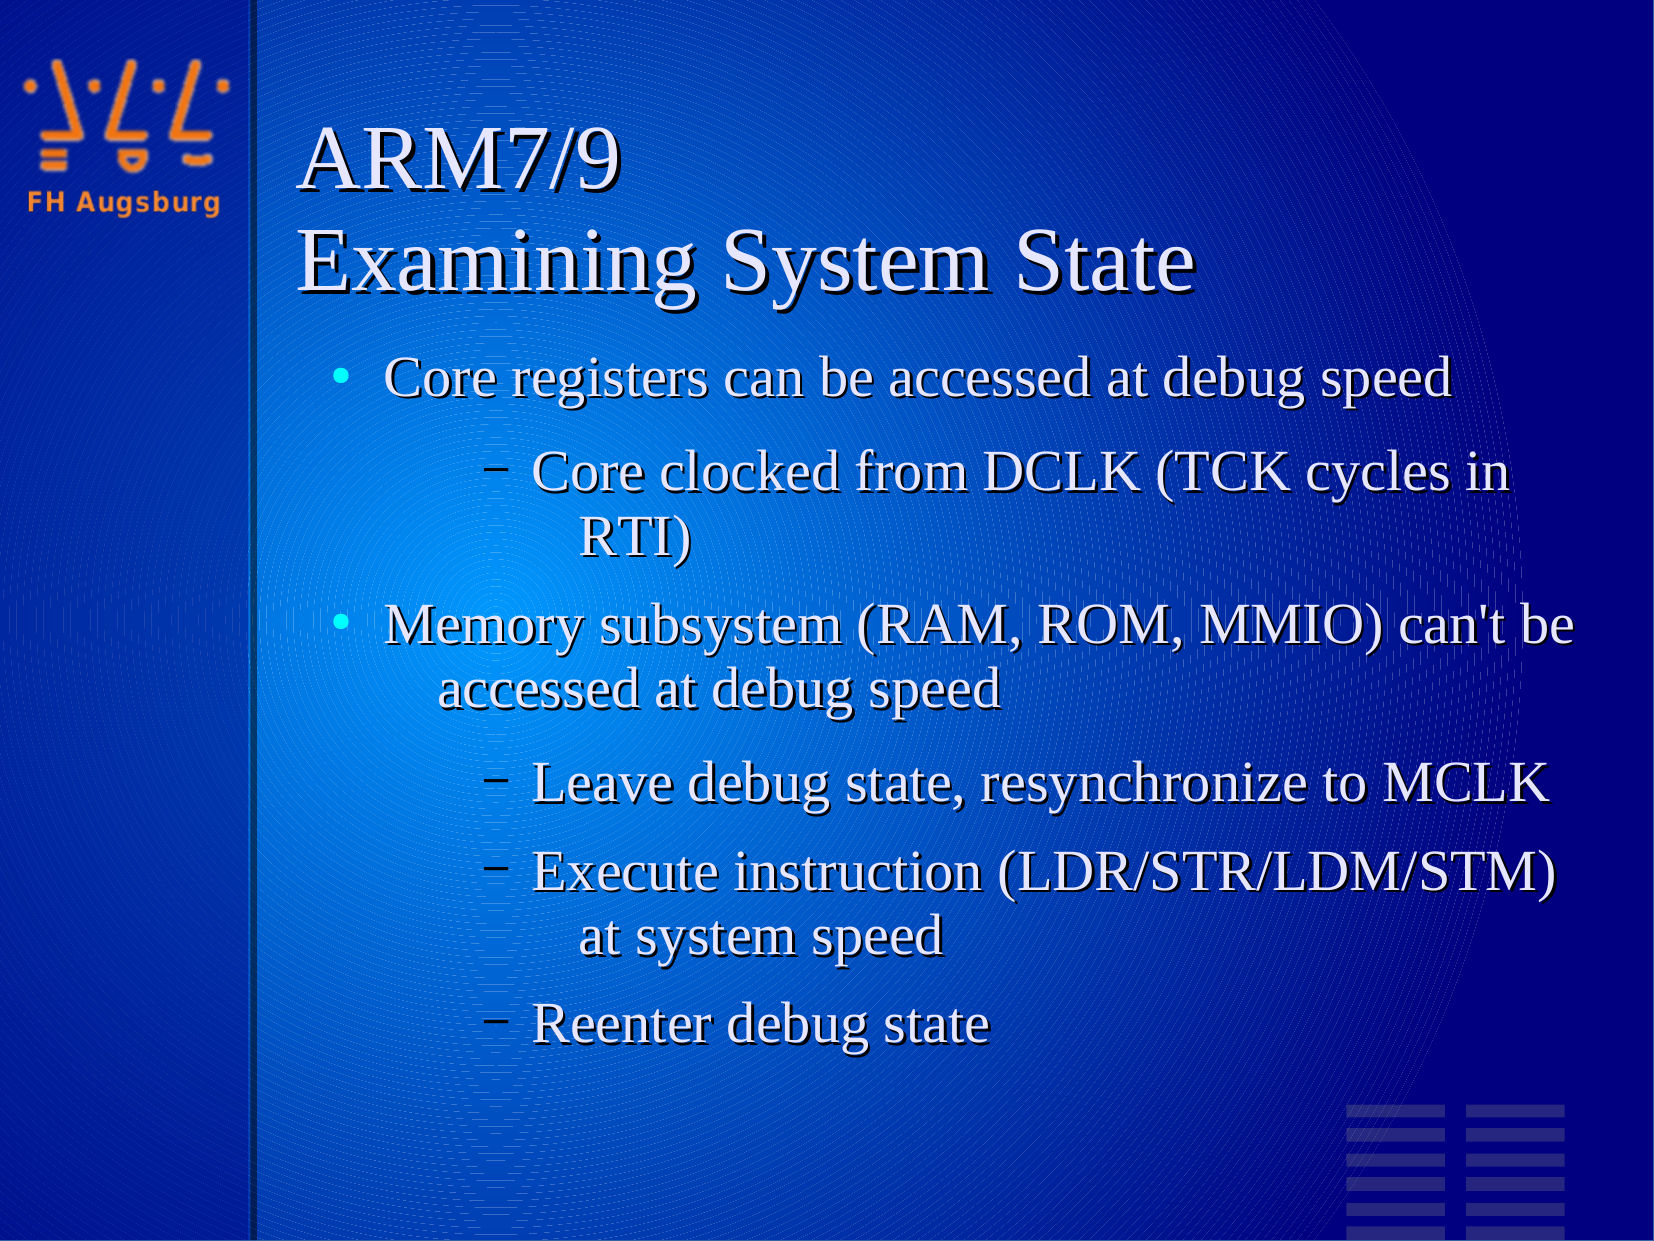

# ARM7/9 Examining System State
Core registers can be accessed at debug speed
Core clocked from DCLK (TCK cycles in RTI)
Memory subsystem (RAM, ROM, MMIO) can't be accessed at debug speed
Leave debug state, resynchronize to MCLK
Execute instruction (LDR/STR/LDM/STM) at system speed
Reenter debug state